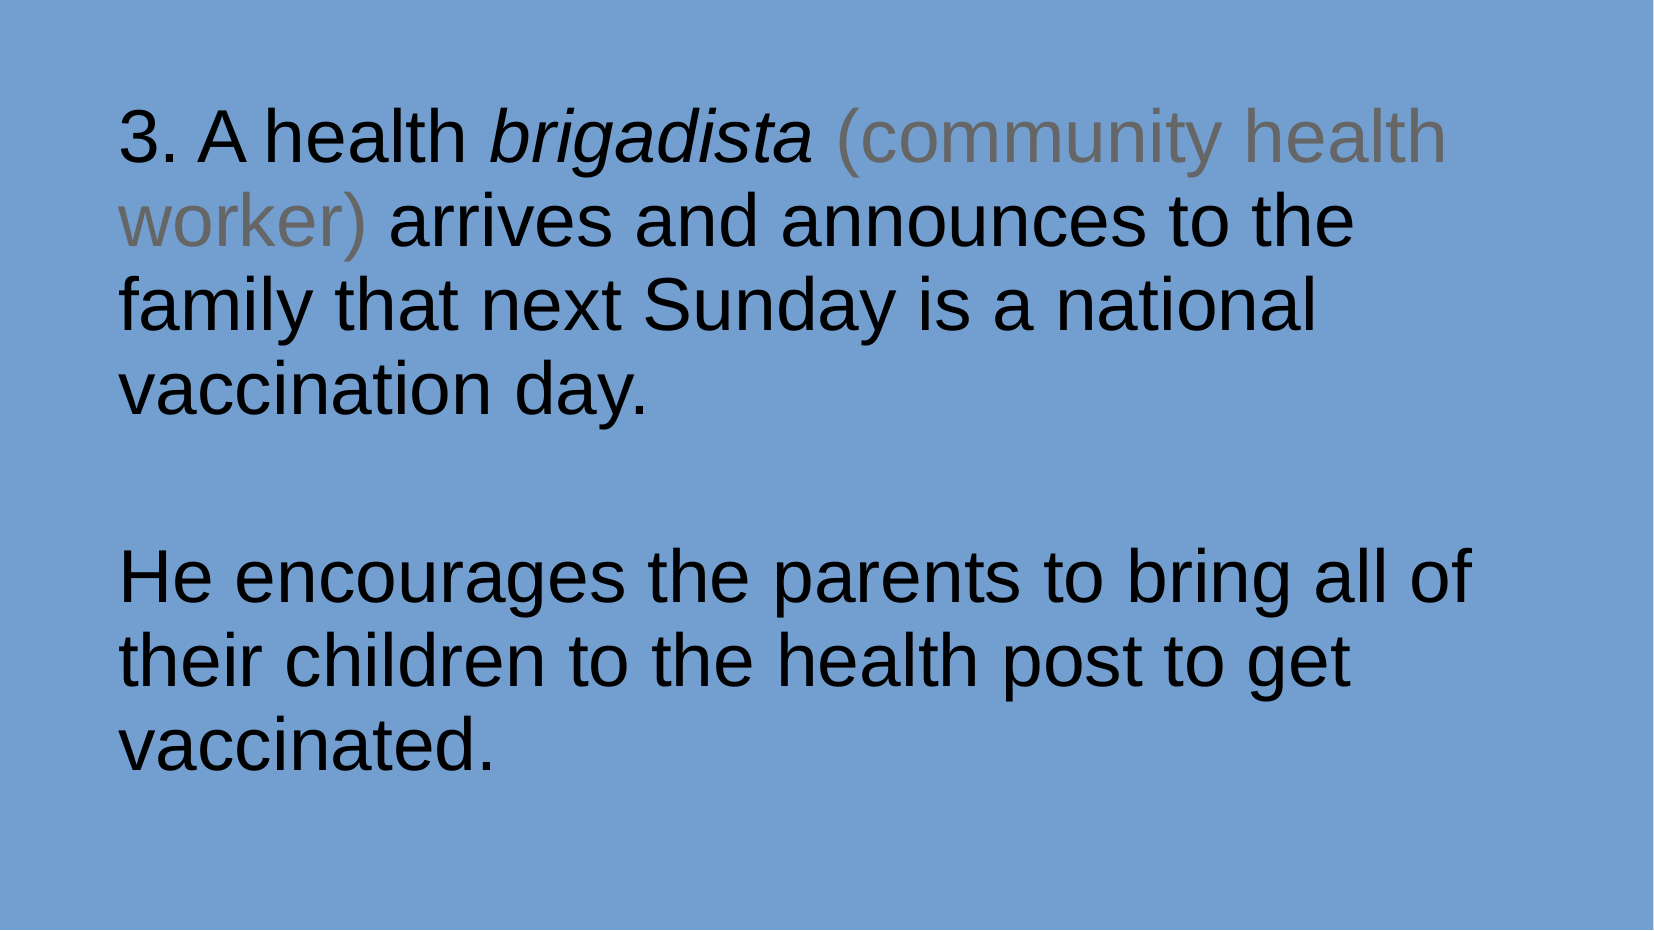

# 3. A health brigadista (community health worker) arrives and announces to the family that next Sunday is a national vaccination day.
He encourages the parents to bring all of their children to the health post to get vaccinated.